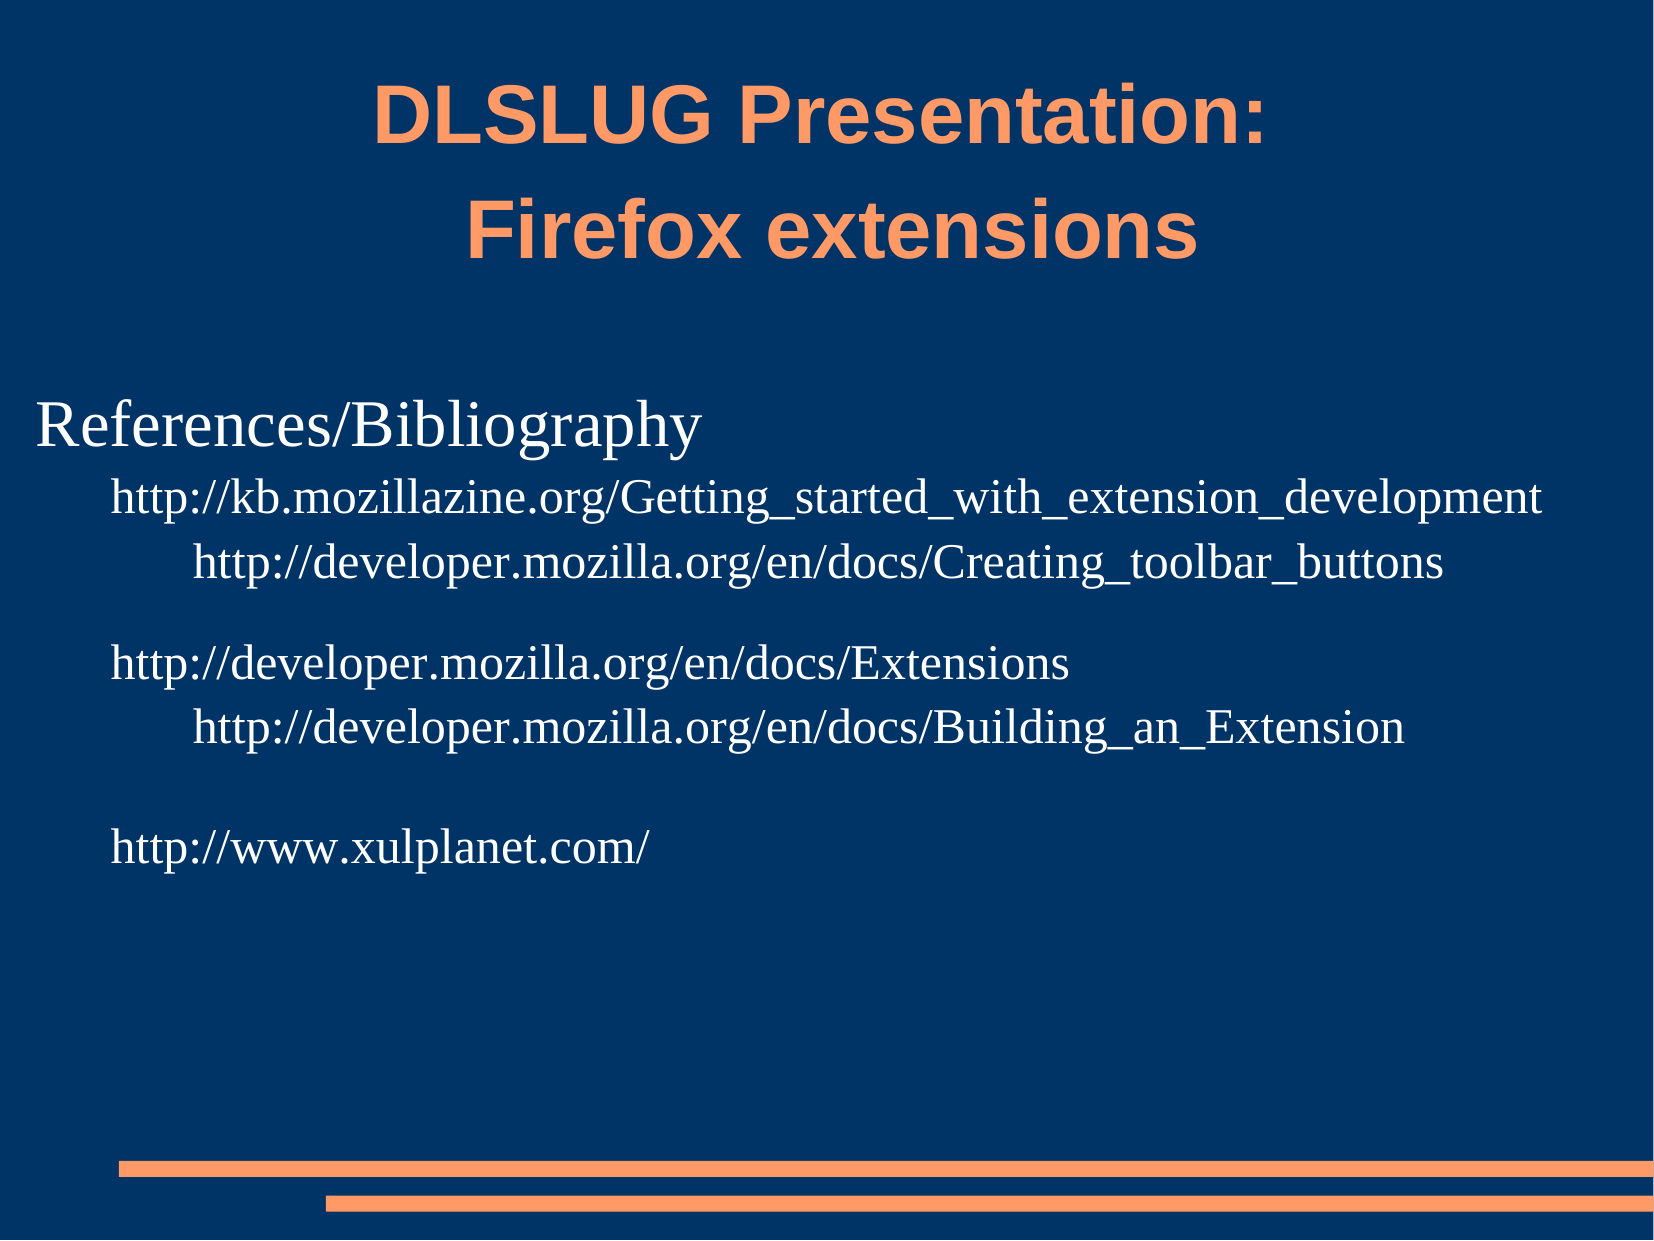

DLSLUG Presentation:
Firefox extensions
# References/Bibliography
http://kb.mozillazine.org/Getting_started_with_extension_development
http://developer.mozilla.org/en/docs/Creating_toolbar_buttons
http://developer.mozilla.org/en/docs/Extensions
http://developer.mozilla.org/en/docs/Building_an_Extension
http://www.xulplanet.com/